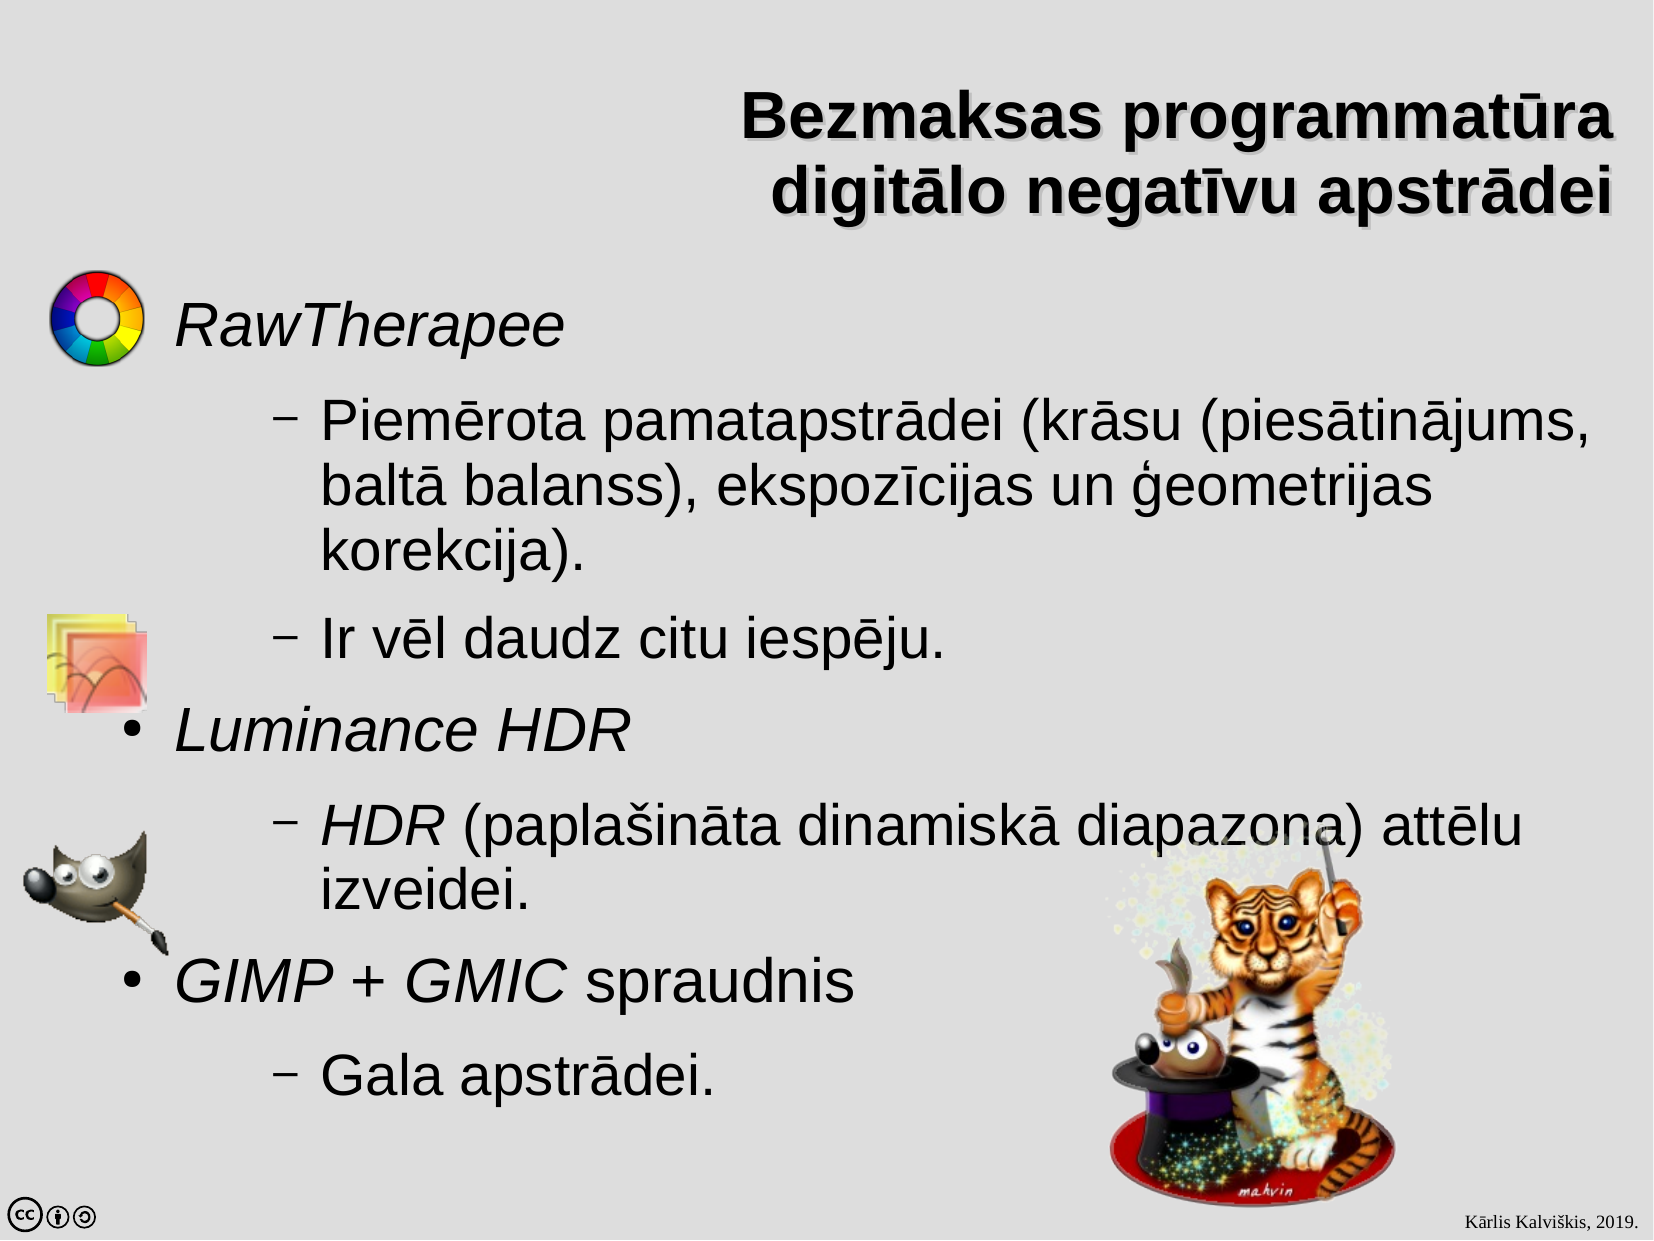

# Bezmaksas programmatūra digitālo negatīvu apstrādei
RawTherapee
Piemērota pamatapstrādei (krāsu (piesātinājums, baltā balanss), ekspozīcijas un ģeometrijas korekcija).
Ir vēl daudz citu iespēju.
Luminance HDR
HDR (paplašināta dinamiskā diapazona) attēlu izveidei.
GIMP + GMIC spraudnis
Gala apstrādei.